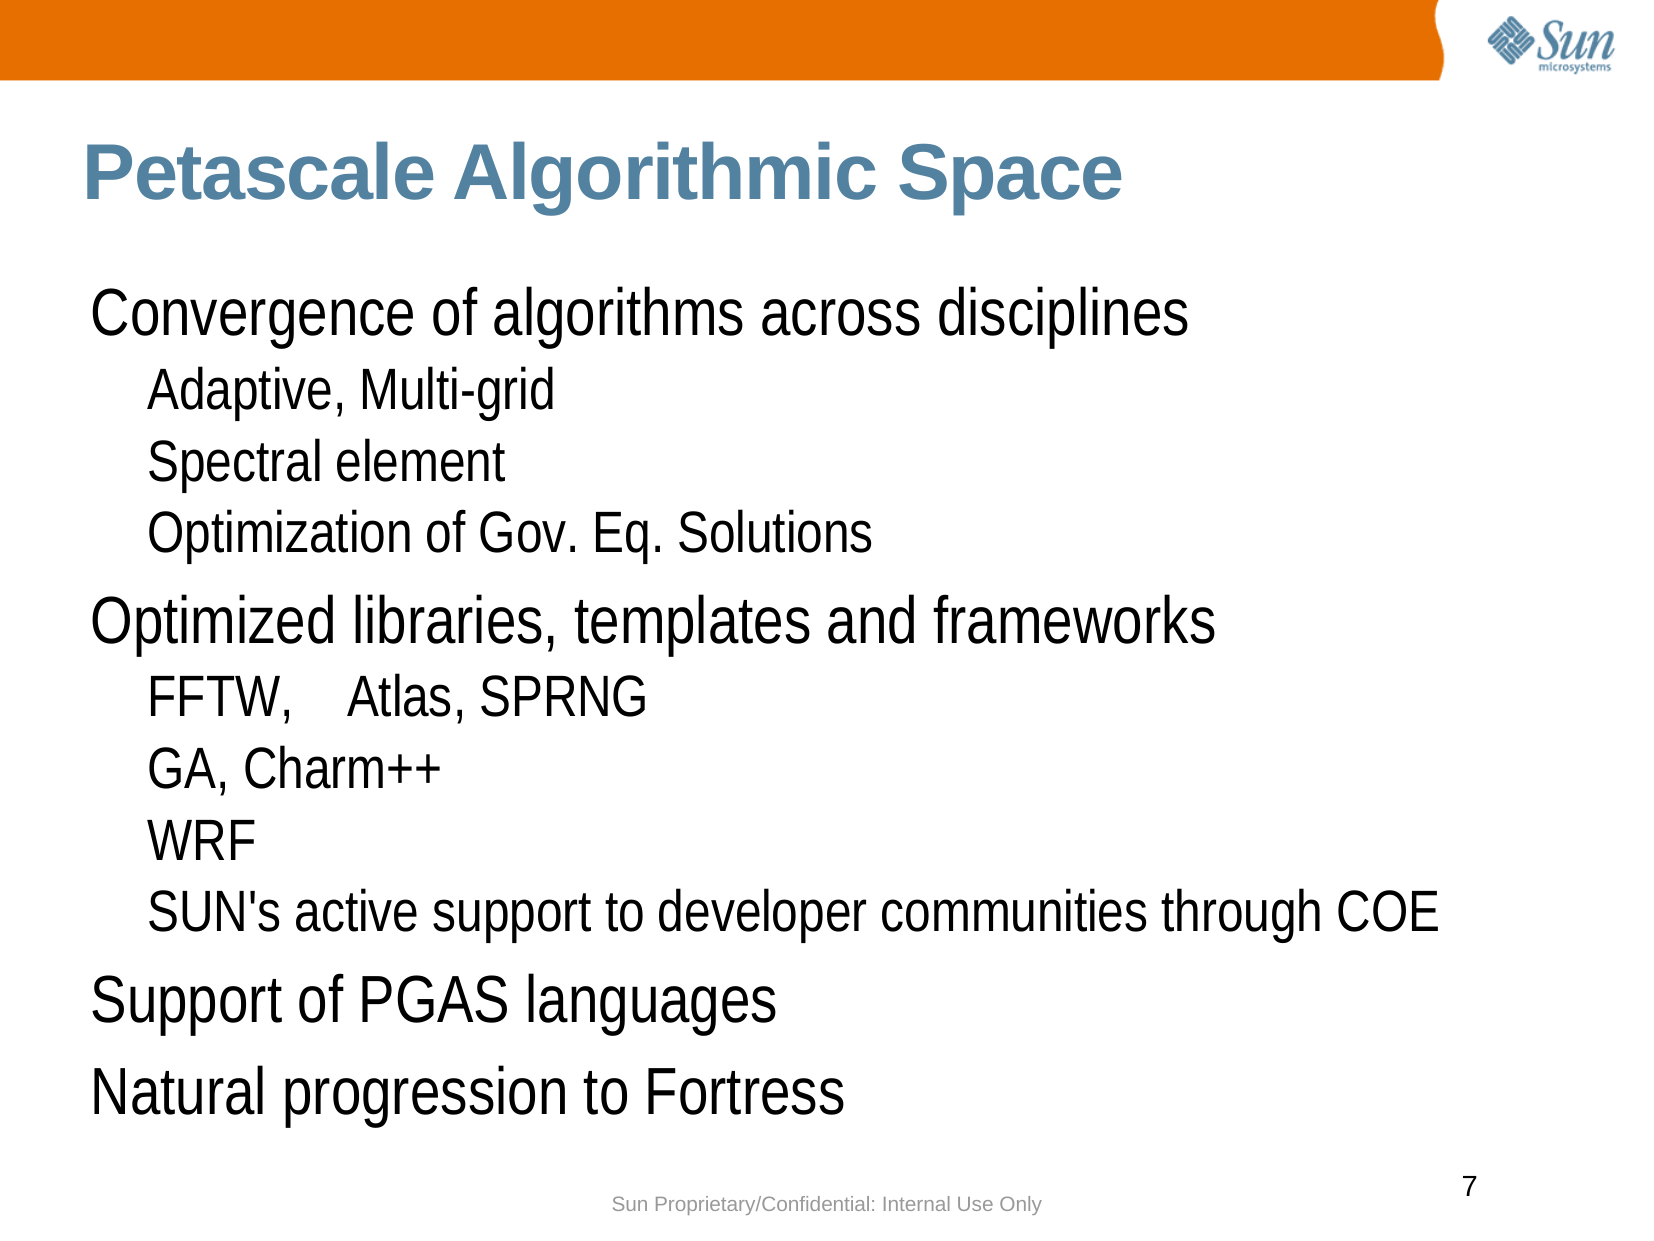

# Petascale Algorithmic Space
Convergence of algorithms across disciplines
Adaptive, Multi-grid
Spectral element
Optimization of Gov. Eq. Solutions
Optimized libraries, templates and frameworks
FFTW, 	Atlas, SPRNG
GA, Charm++
WRF
SUN's active support to developer communities through COE
Support of PGAS languages
Natural progression to Fortress